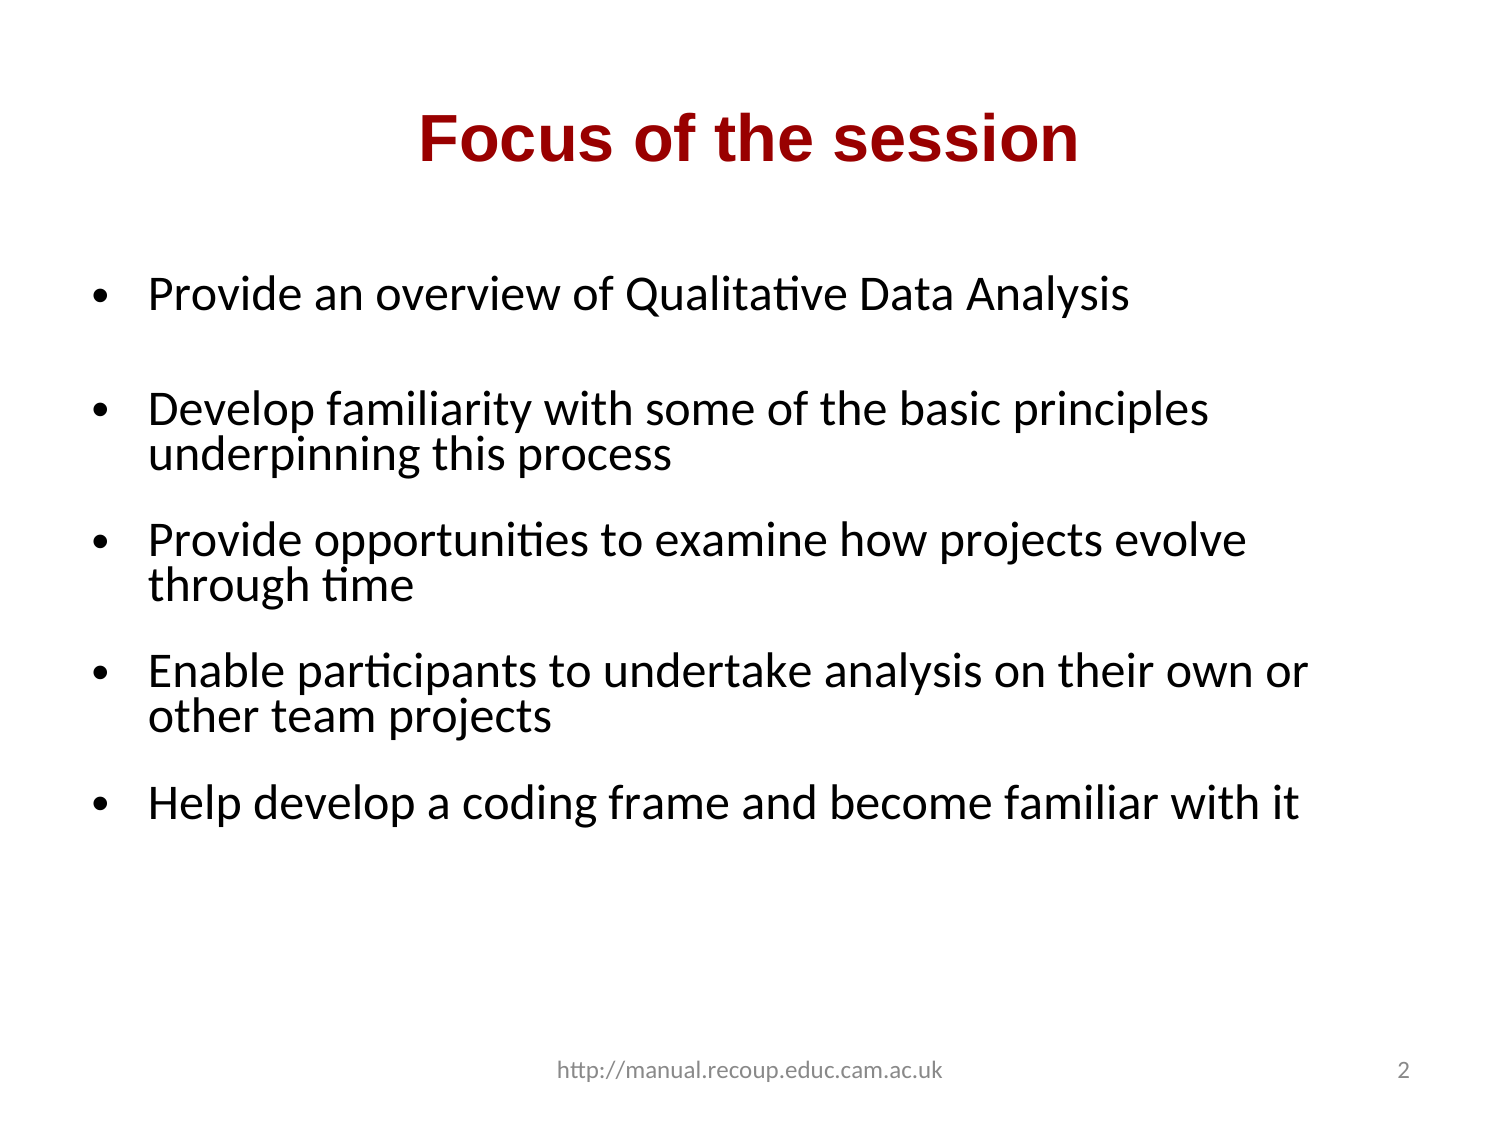

# Focus of the session
Provide an overview of Qualitative Data Analysis
Develop familiarity with some of the basic principles underpinning this process
Provide opportunities to examine how projects evolve through time
Enable participants to undertake analysis on their own or other team projects
Help develop a coding frame and become familiar with it
http://manual.recoup.educ.cam.ac.uk
2